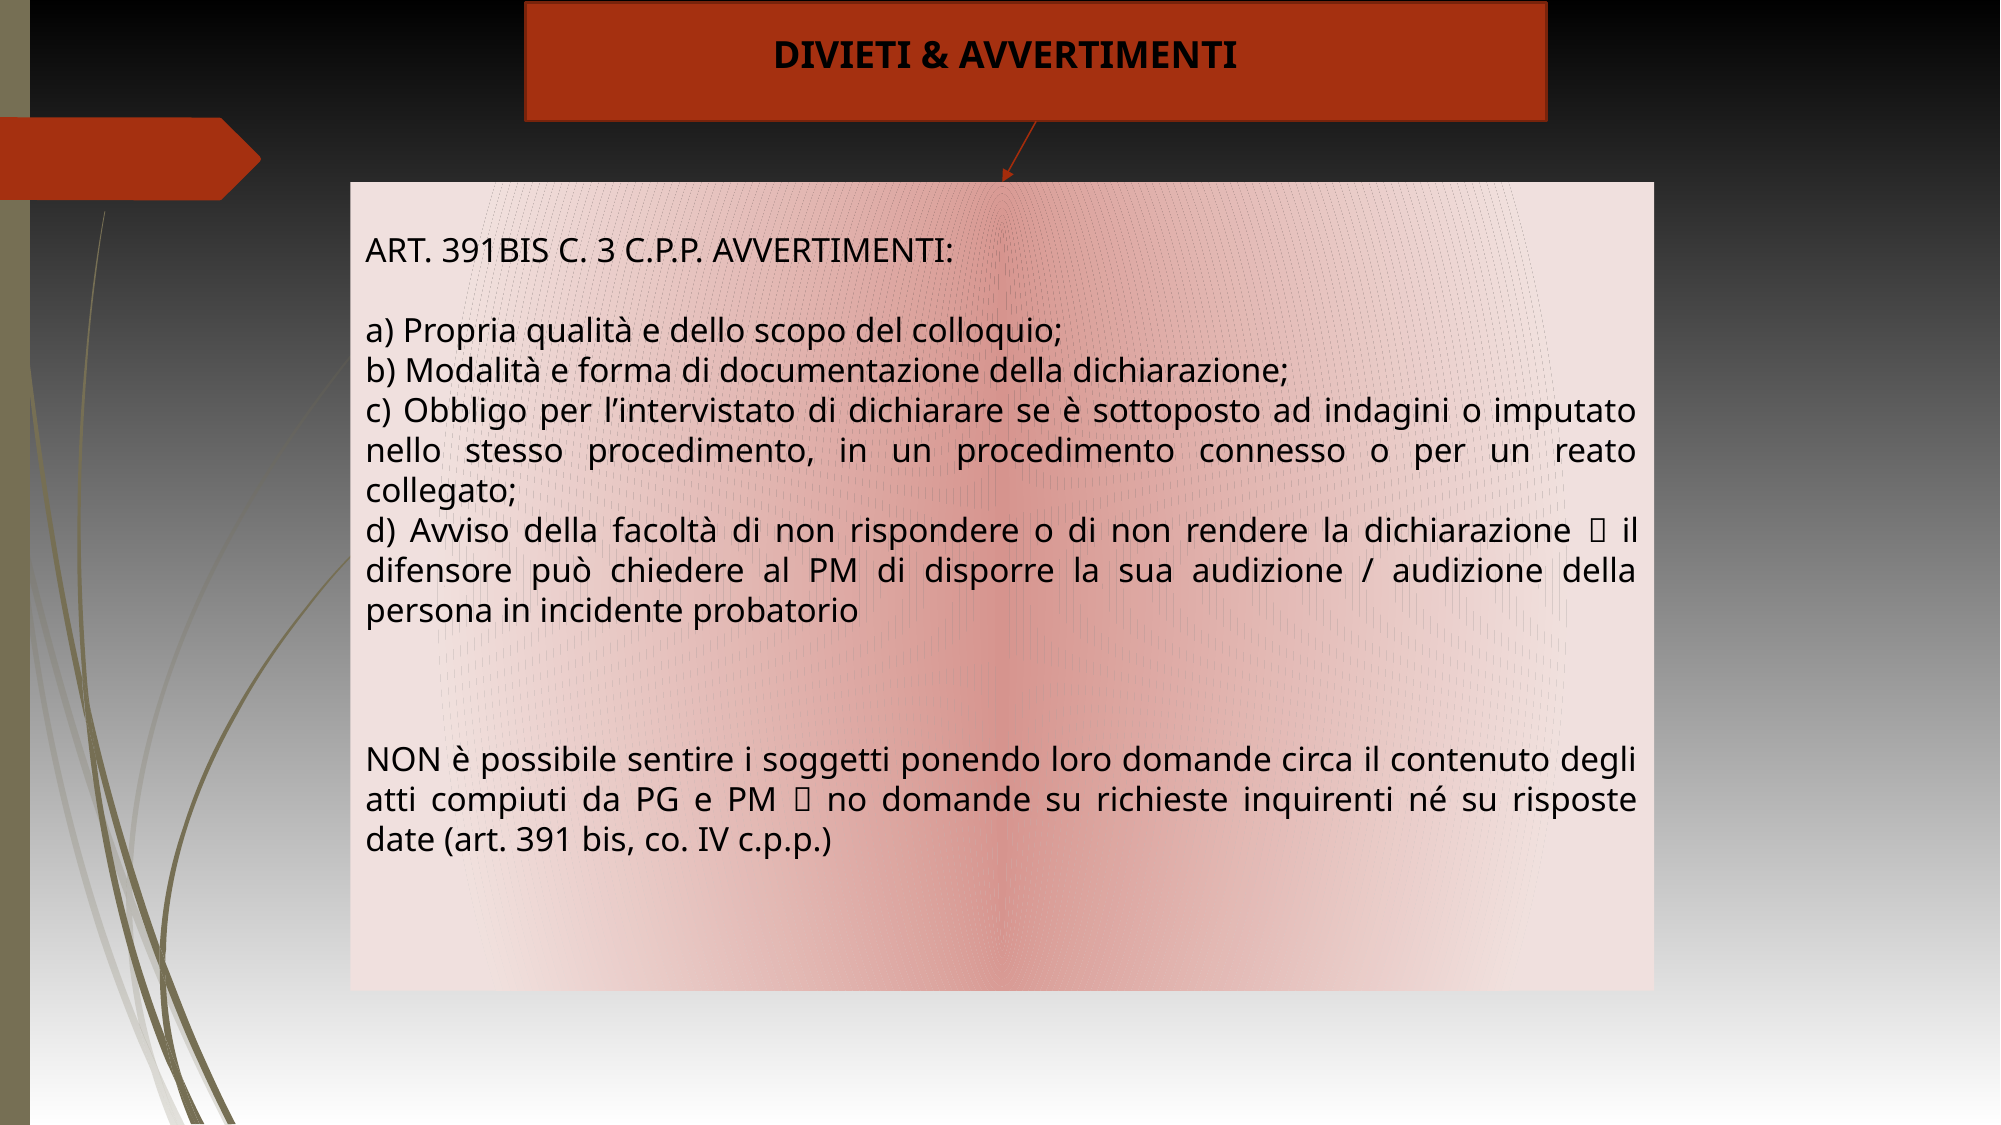

DIVIETI & AVVERTIMENTI
# ART. 391BIS C. 3 C.P.P. AVVERTIMENTI:
a) Propria qualità e dello scopo del colloquio;
b) Modalità e forma di documentazione della dichiarazione;
c) Obbligo per l’intervistato di dichiarare se è sottoposto ad indagini o imputato nello stesso procedimento, in un procedimento connesso o per un reato collegato;
d) Avviso della facoltà di non rispondere o di non rendere la dichiarazione  il difensore può chiedere al PM di disporre la sua audizione / audizione della persona in incidente probatorio
NON è possibile sentire i soggetti ponendo loro domande circa il contenuto degli atti compiuti da PG e PM  no domande su richieste inquirenti né su risposte date (art. 391 bis, co. IV c.p.p.)